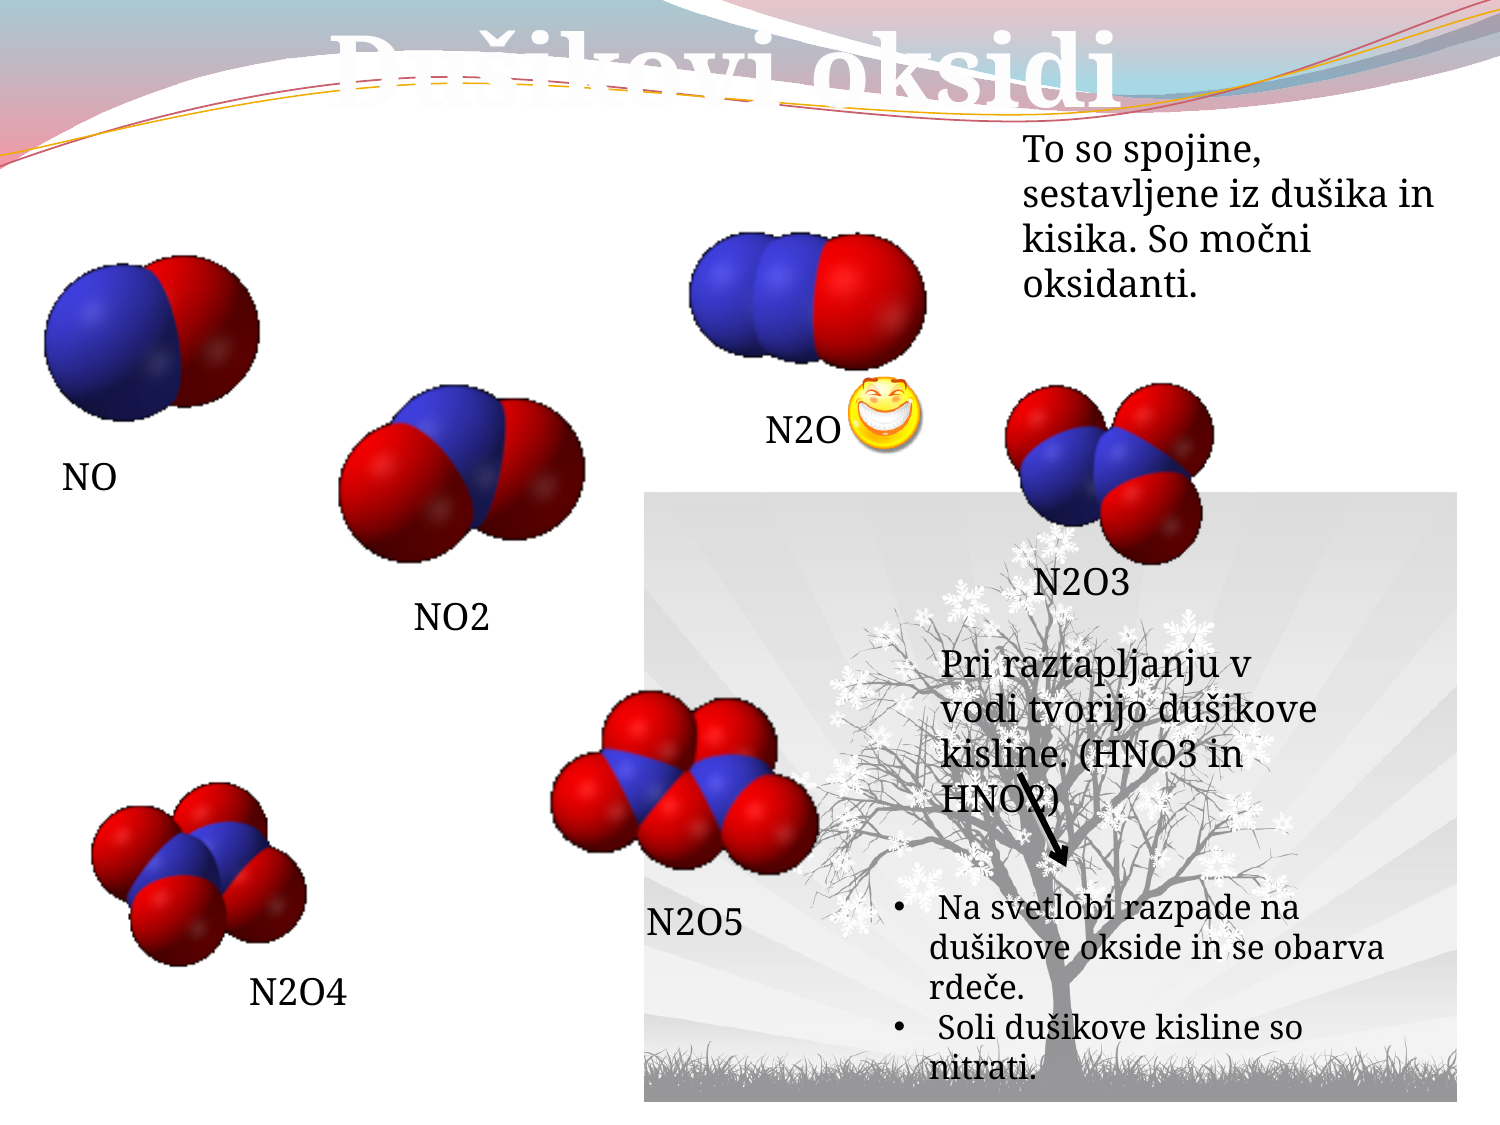

Dušikovi oksidi
To so spojine, sestavljene iz dušika in kisika. So močni oksidanti.
N2O
NO
N2O3
NO2
Pri raztapljanju v vodi tvorijo dušikove kisline. (HNO3 in HNO2)
 Na svetlobi razpade na dušikove okside in se obarva rdeče.
 Soli dušikove kisline so nitrati.
N2O5
N2O4